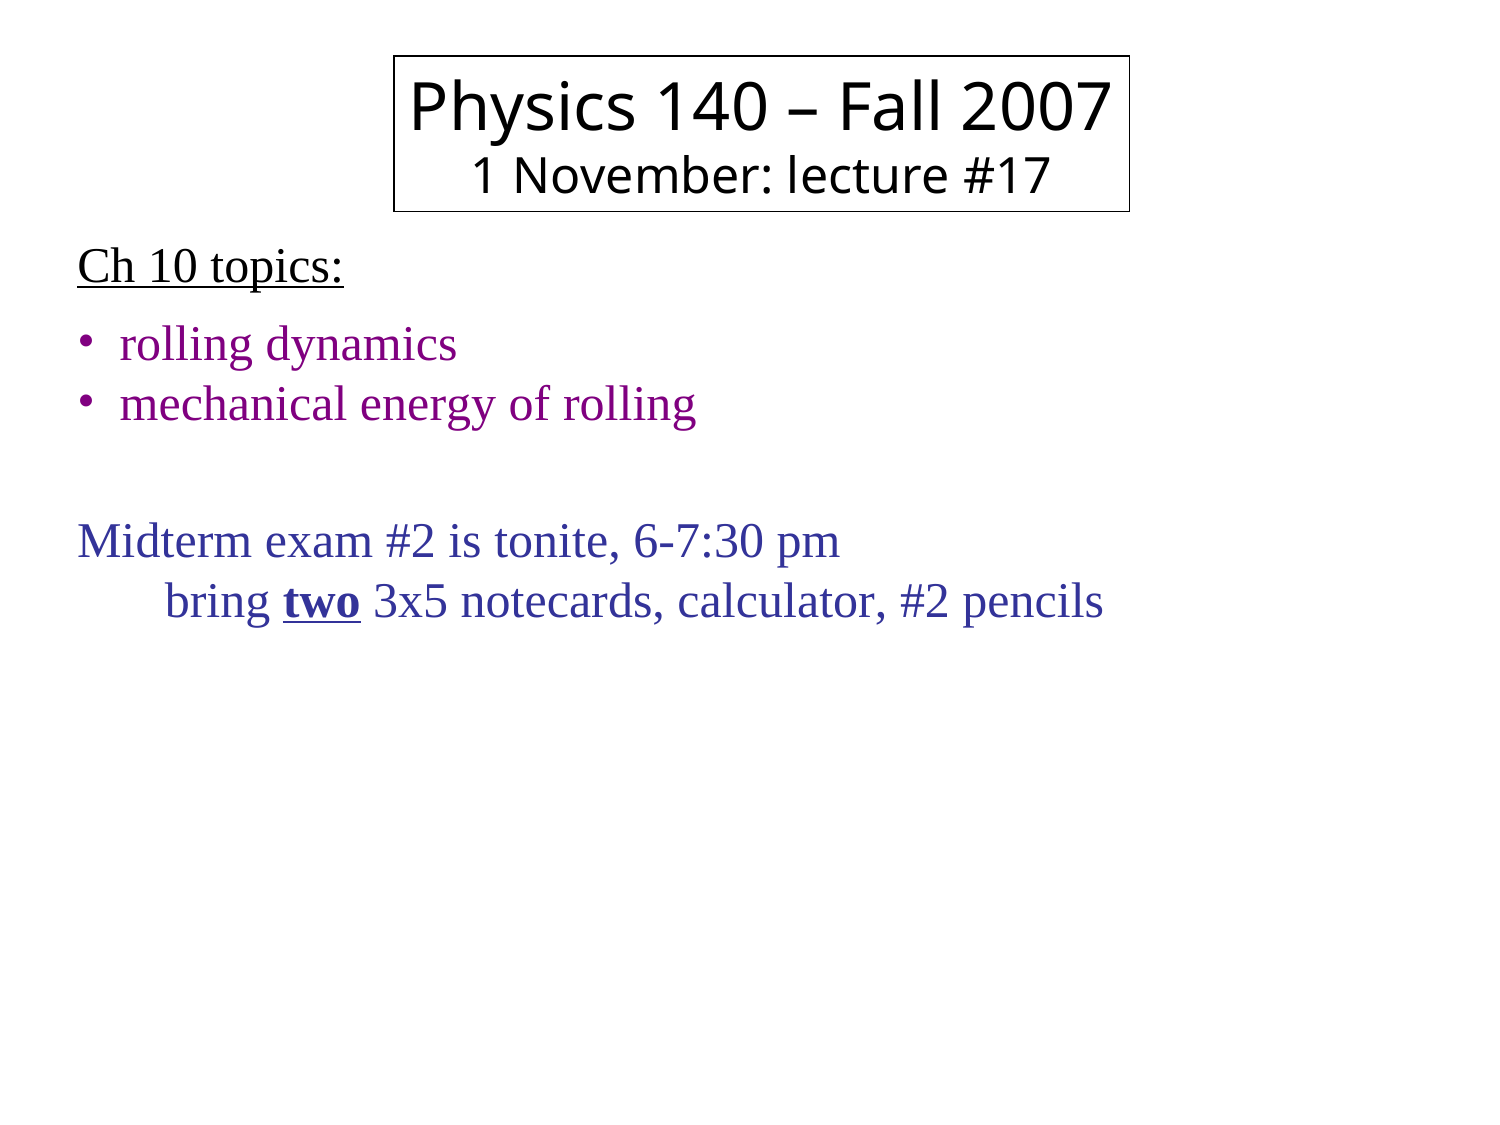

Physics 140 – Fall 2007
1 November: lecture #17
Ch 10 topics:
 rolling dynamics
 mechanical energy of rolling
Midterm exam #2 is tonite, 6-7:30 pm
 bring two 3x5 notecards, calculator, #2 pencils